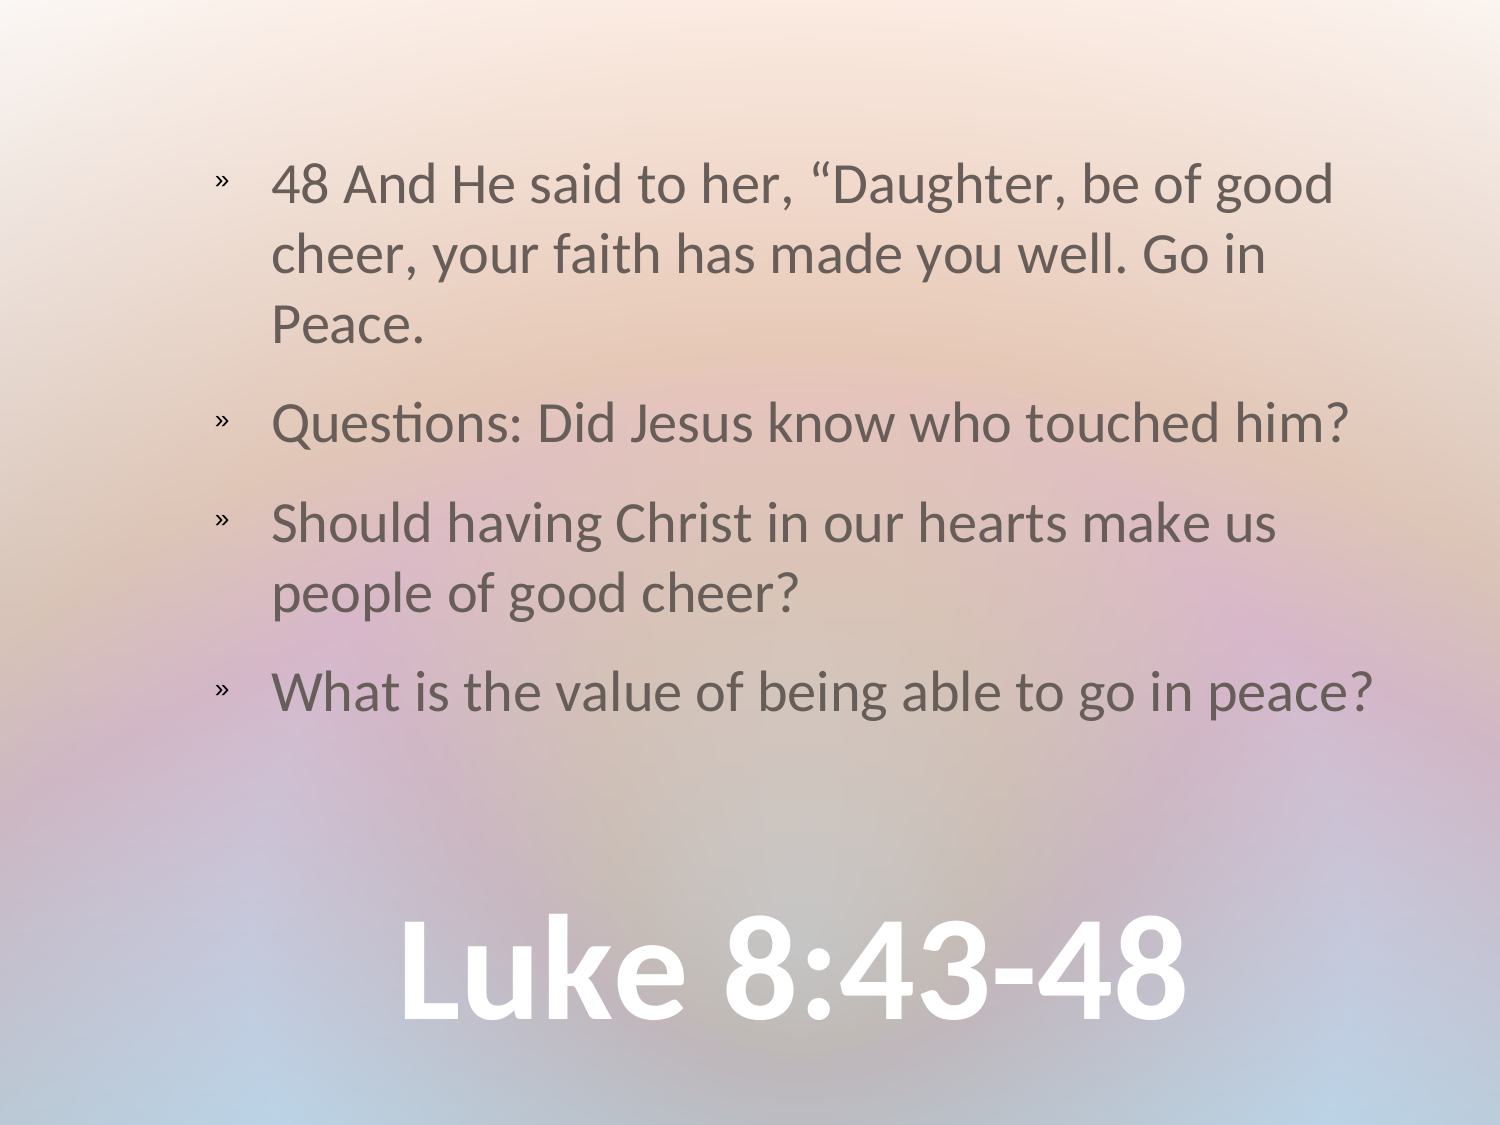

48 And He said to her, “Daughter, be of good cheer, your faith has made you well. Go in Peace.
Questions: Did Jesus know who touched him?
Should having Christ in our hearts make us people of good cheer?
What is the value of being able to go in peace?
# Luke 8:43-48